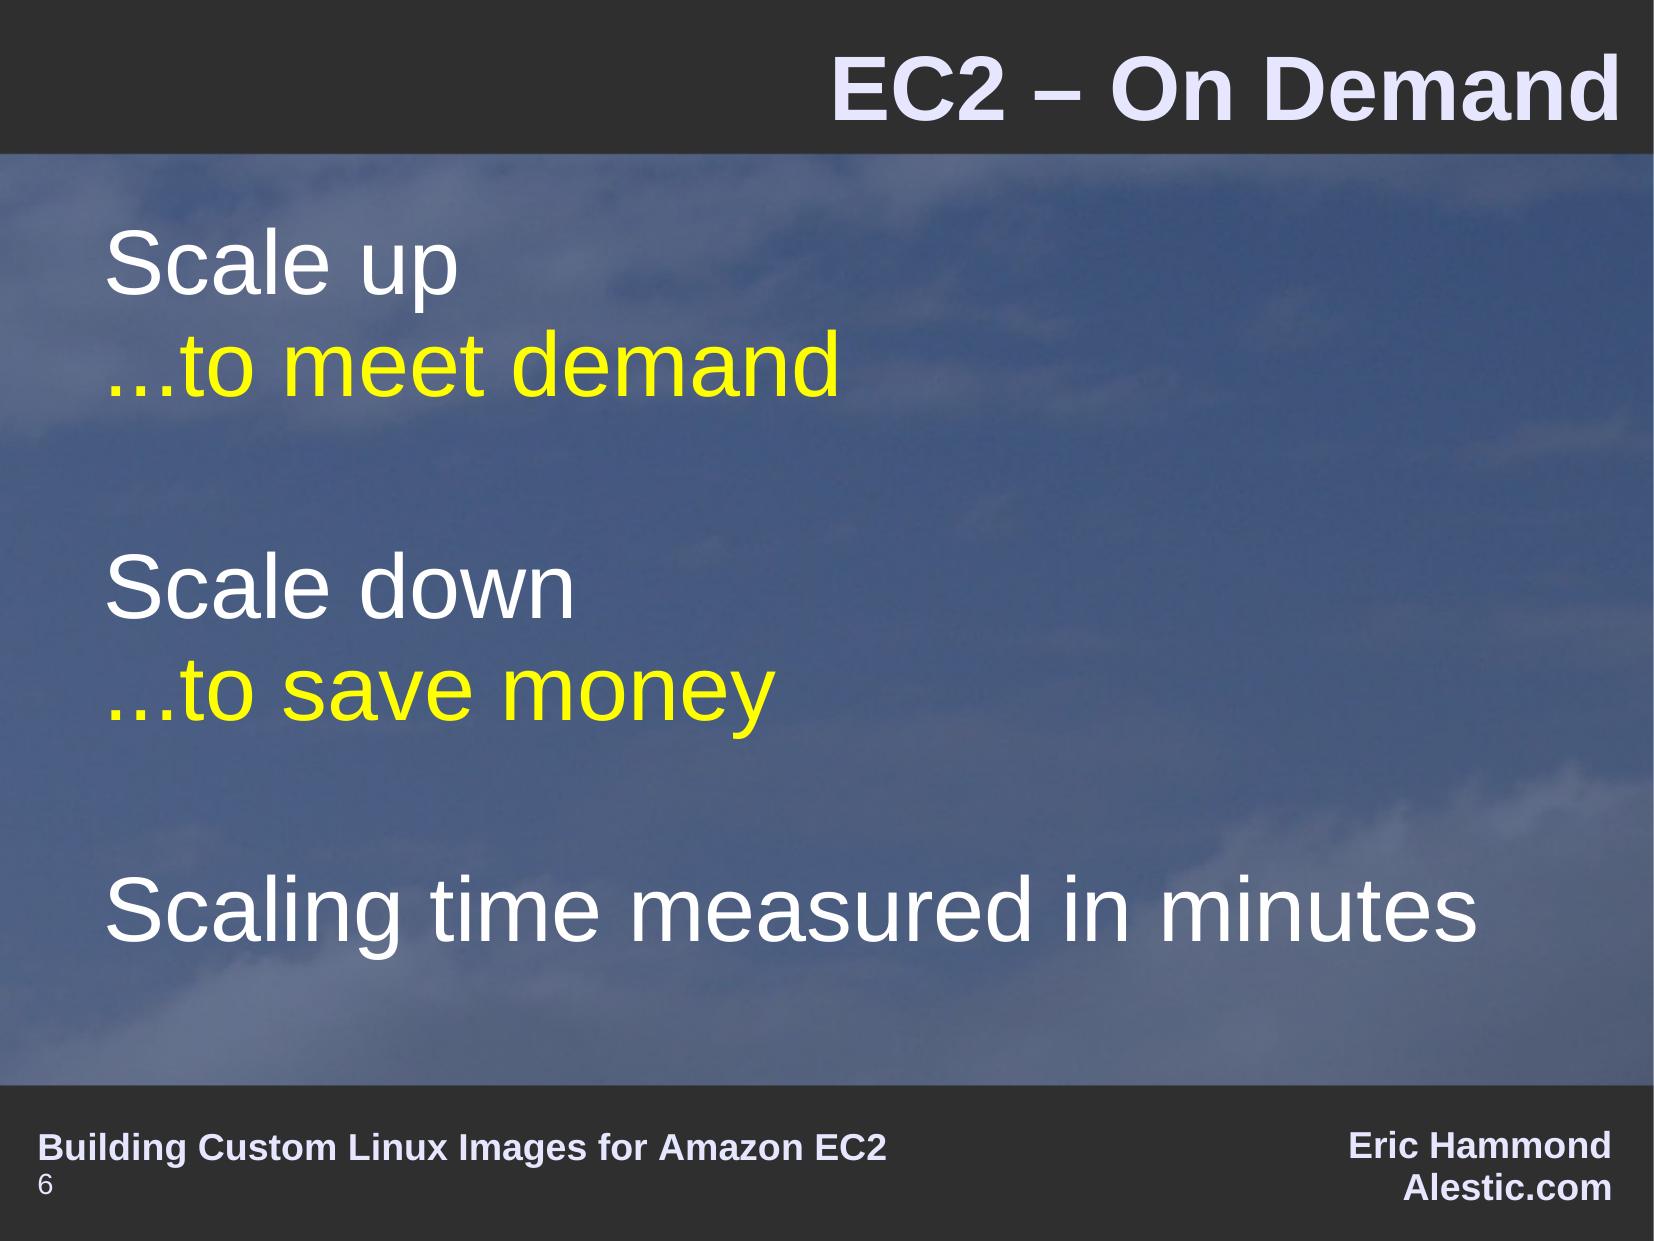

# EC2 – On Demand
Scale up
...to meet demand
Scale down
...to save money
Scaling time measured in minutes
6
Eric Hammond
Alestic.com